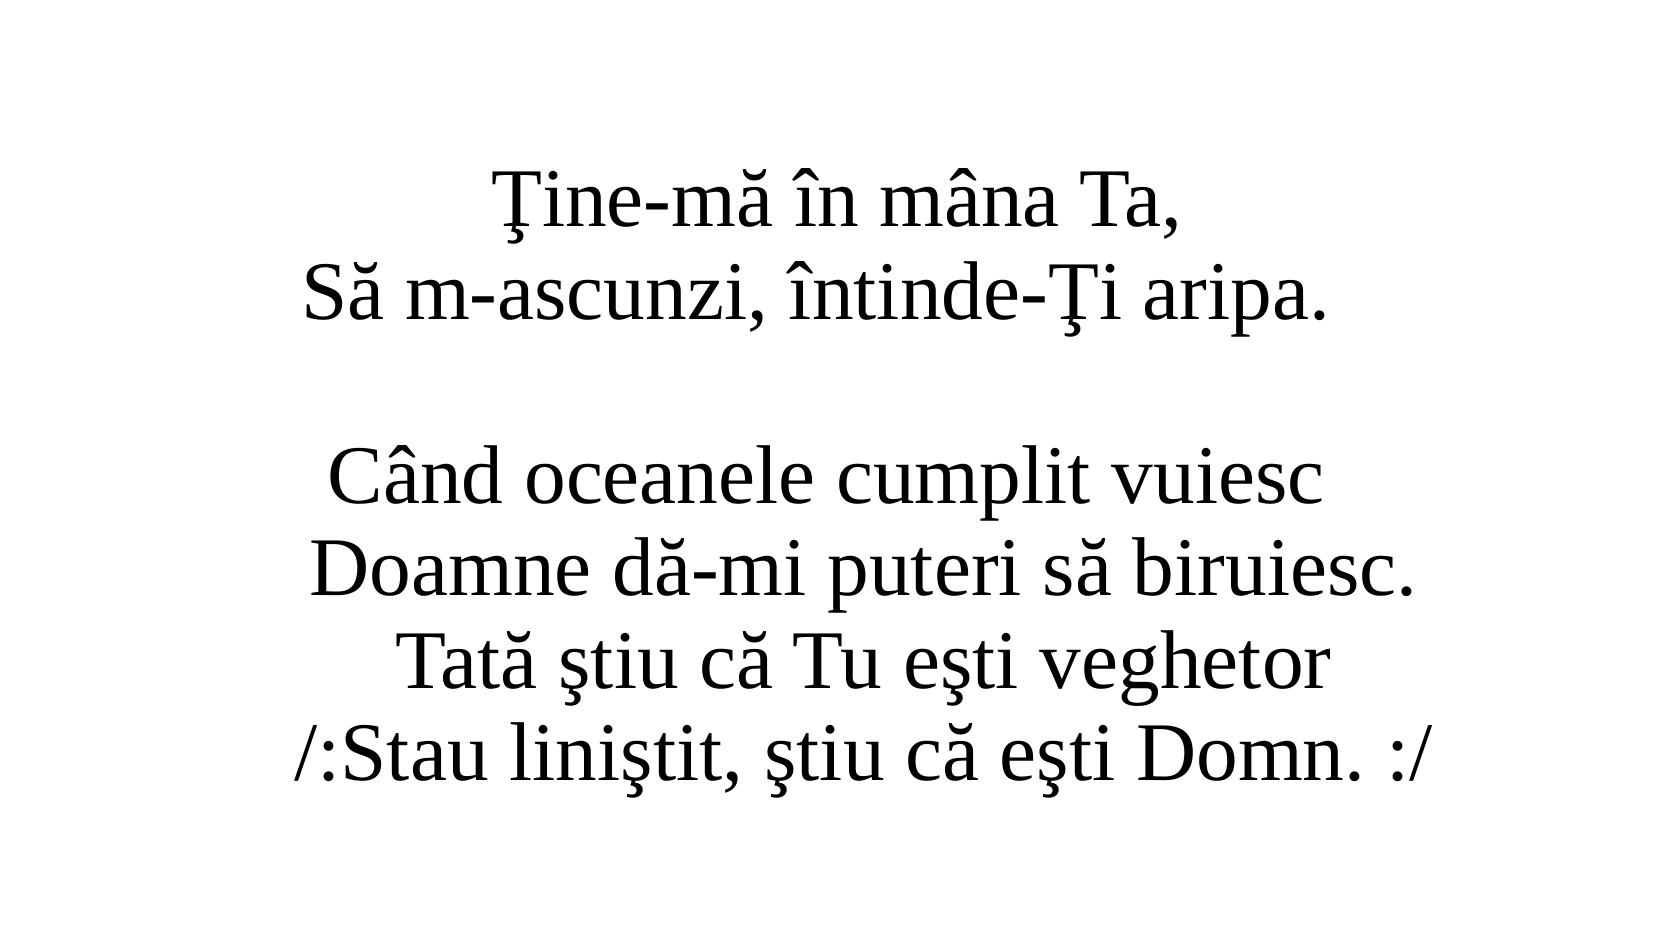

# Ţine-mă în mâna Ta,
Să m-ascunzi, întinde-Ţi aripa.
Când oceanele cumplit vuiesc
Doamne dă-mi puteri să biruiesc.
Tată ştiu că Tu eşti veghetor
/:Stau liniştit, ştiu că eşti Domn. :/